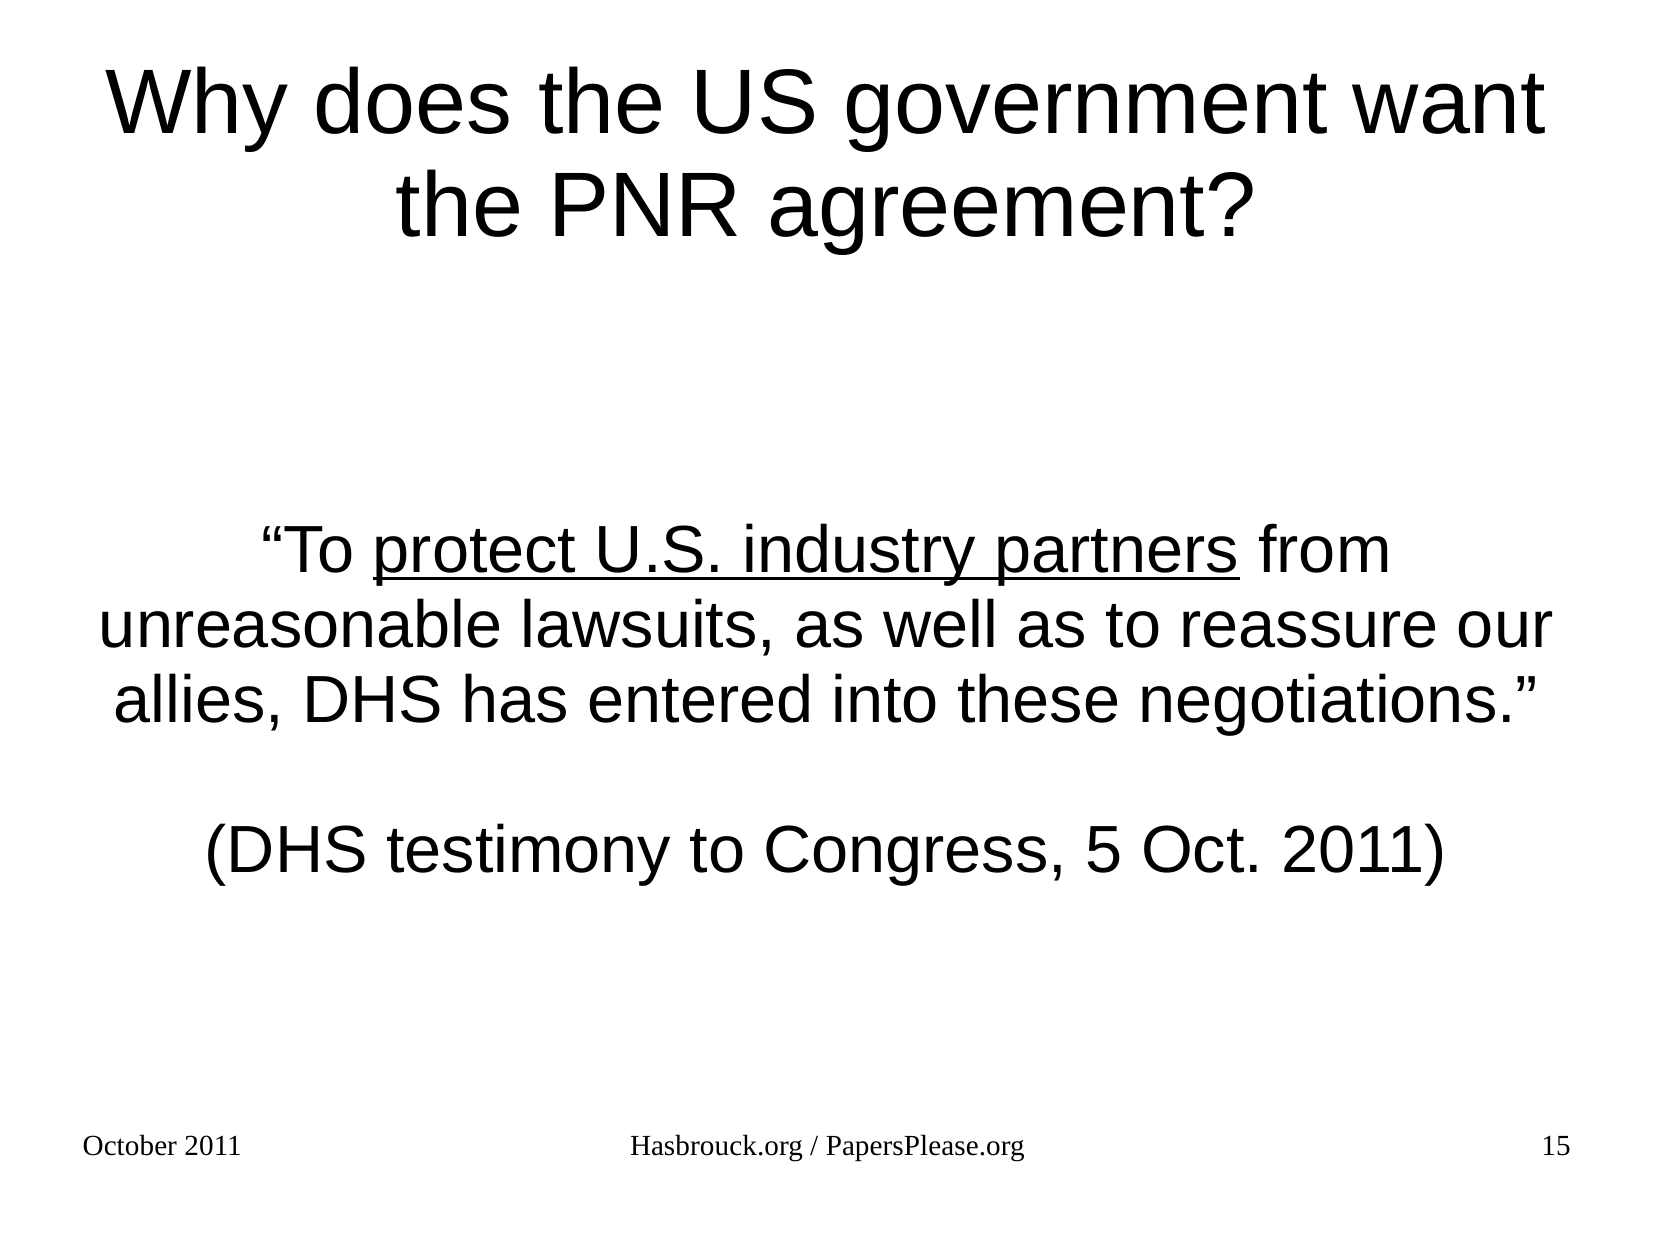

# Why does the US government want the PNR agreement?
“To protect U.S. industry partners from unreasonable lawsuits, as well as to reassure our allies, DHS has entered into these negotiations.”
(DHS testimony to Congress, 5 Oct. 2011)
October 2011
Hasbrouck.org / PapersPlease.org
15